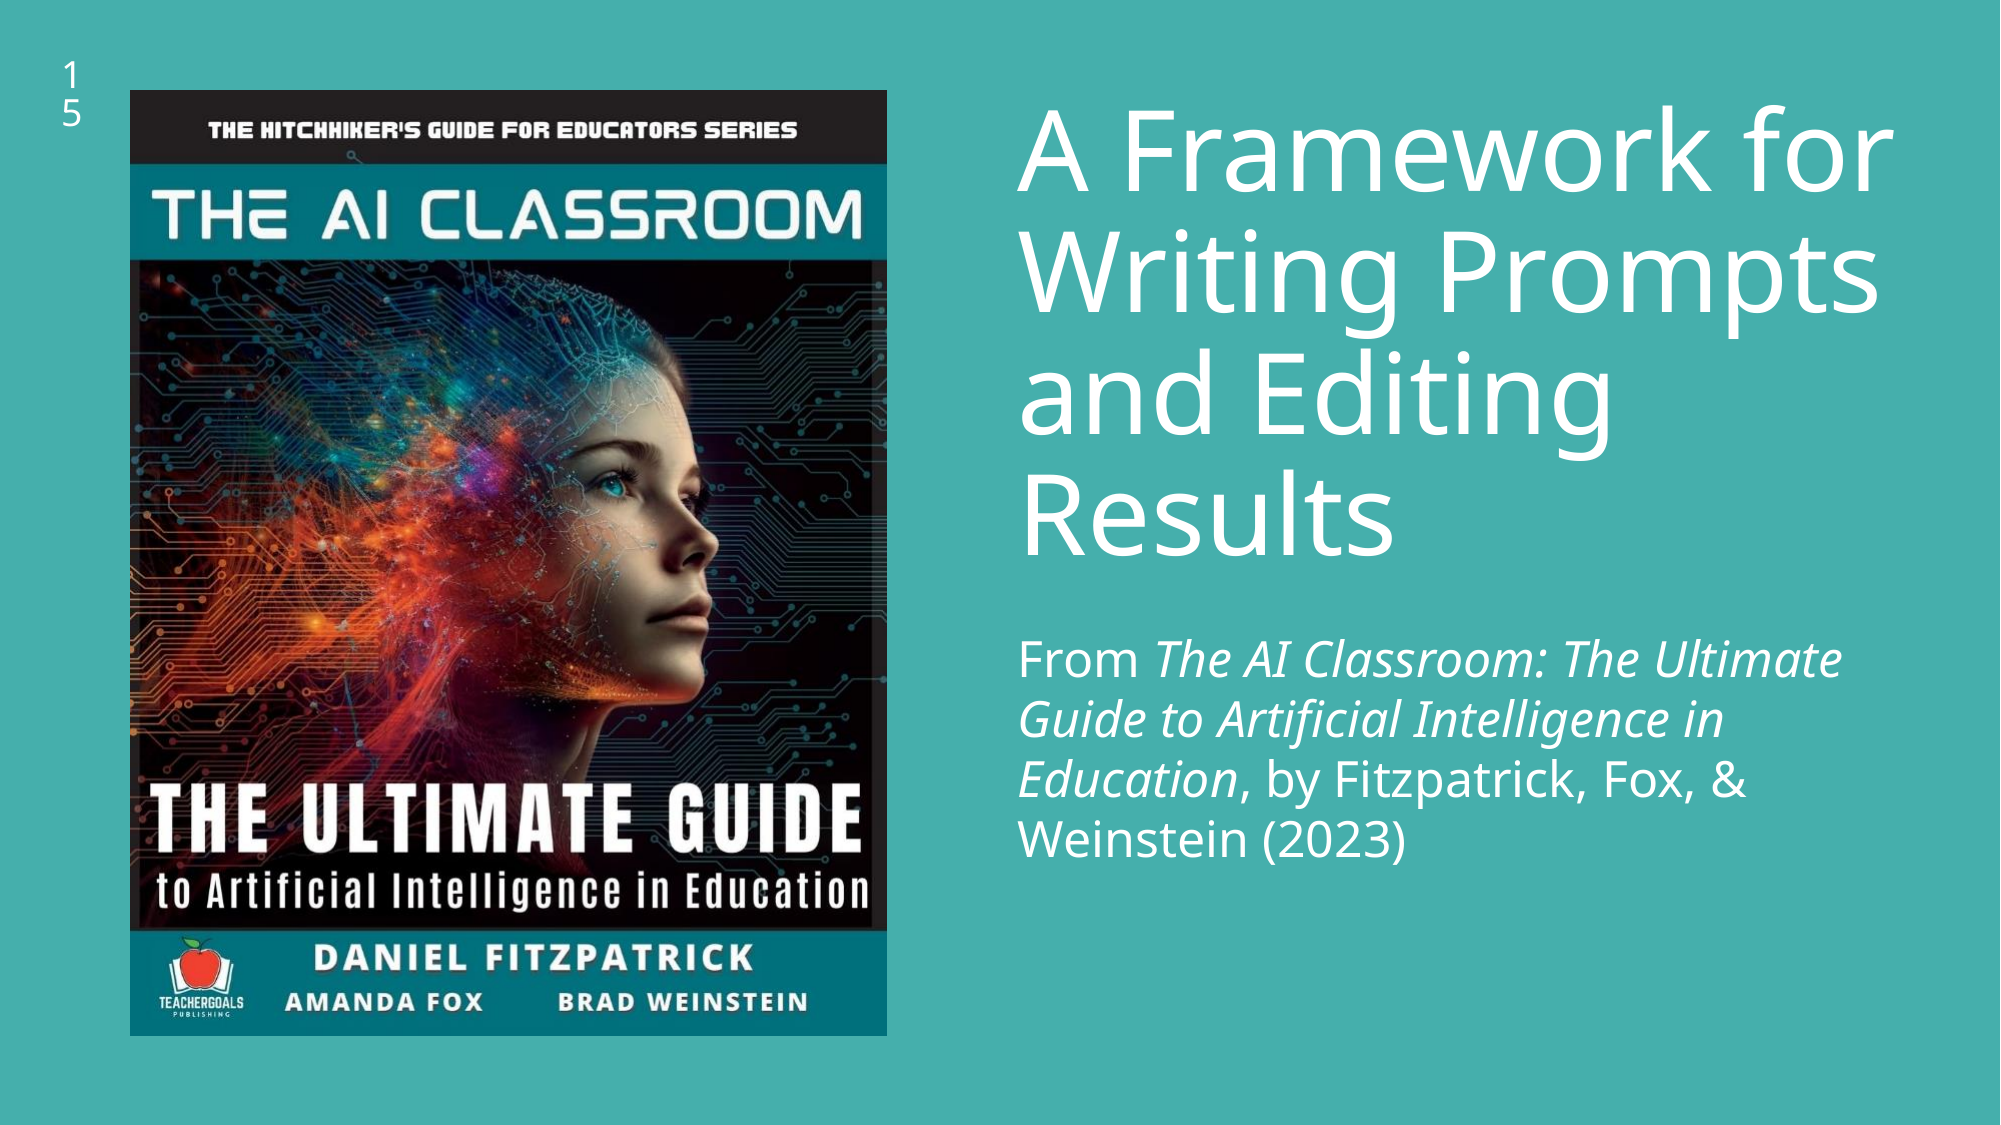

# A Framework for Writing Prompts and Editing Results
From The AI Classroom: The Ultimate Guide to Artificial Intelligence in Education, by Fitzpatrick, Fox, & Weinstein (2023)